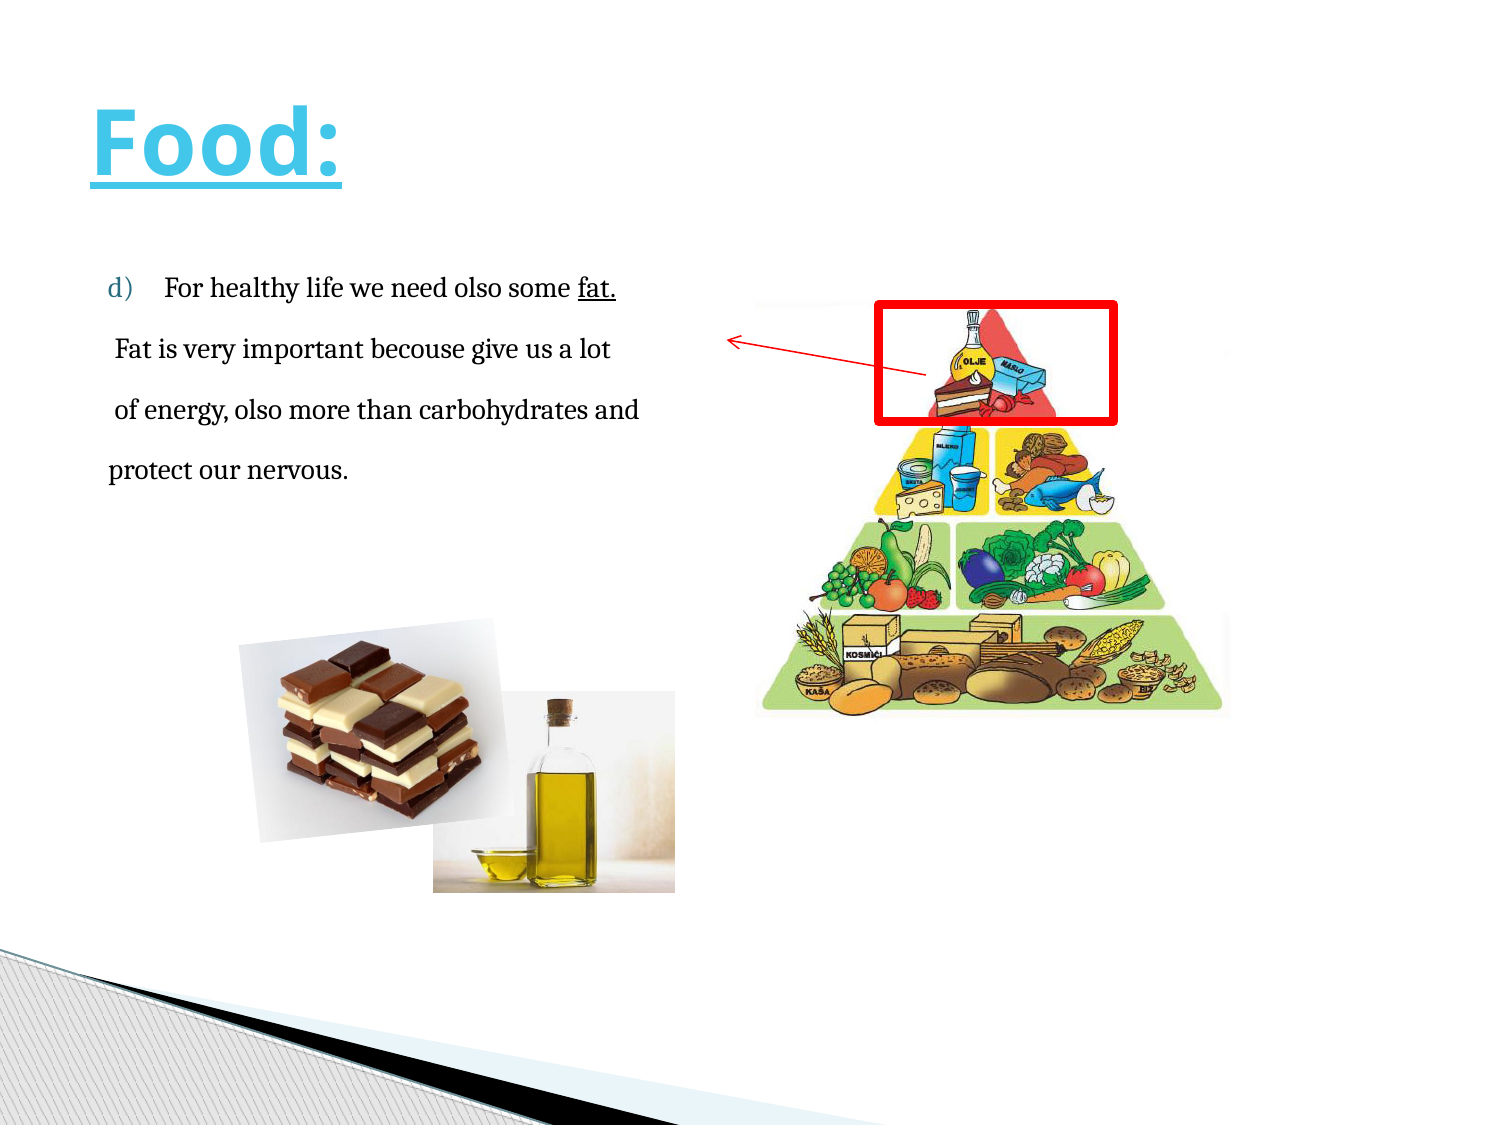

Food:
# For healthy life we need olso some fat.
 Fat is very important becouse give us a lot
 of energy, olso more than carbohydrates and
protect our nervous.